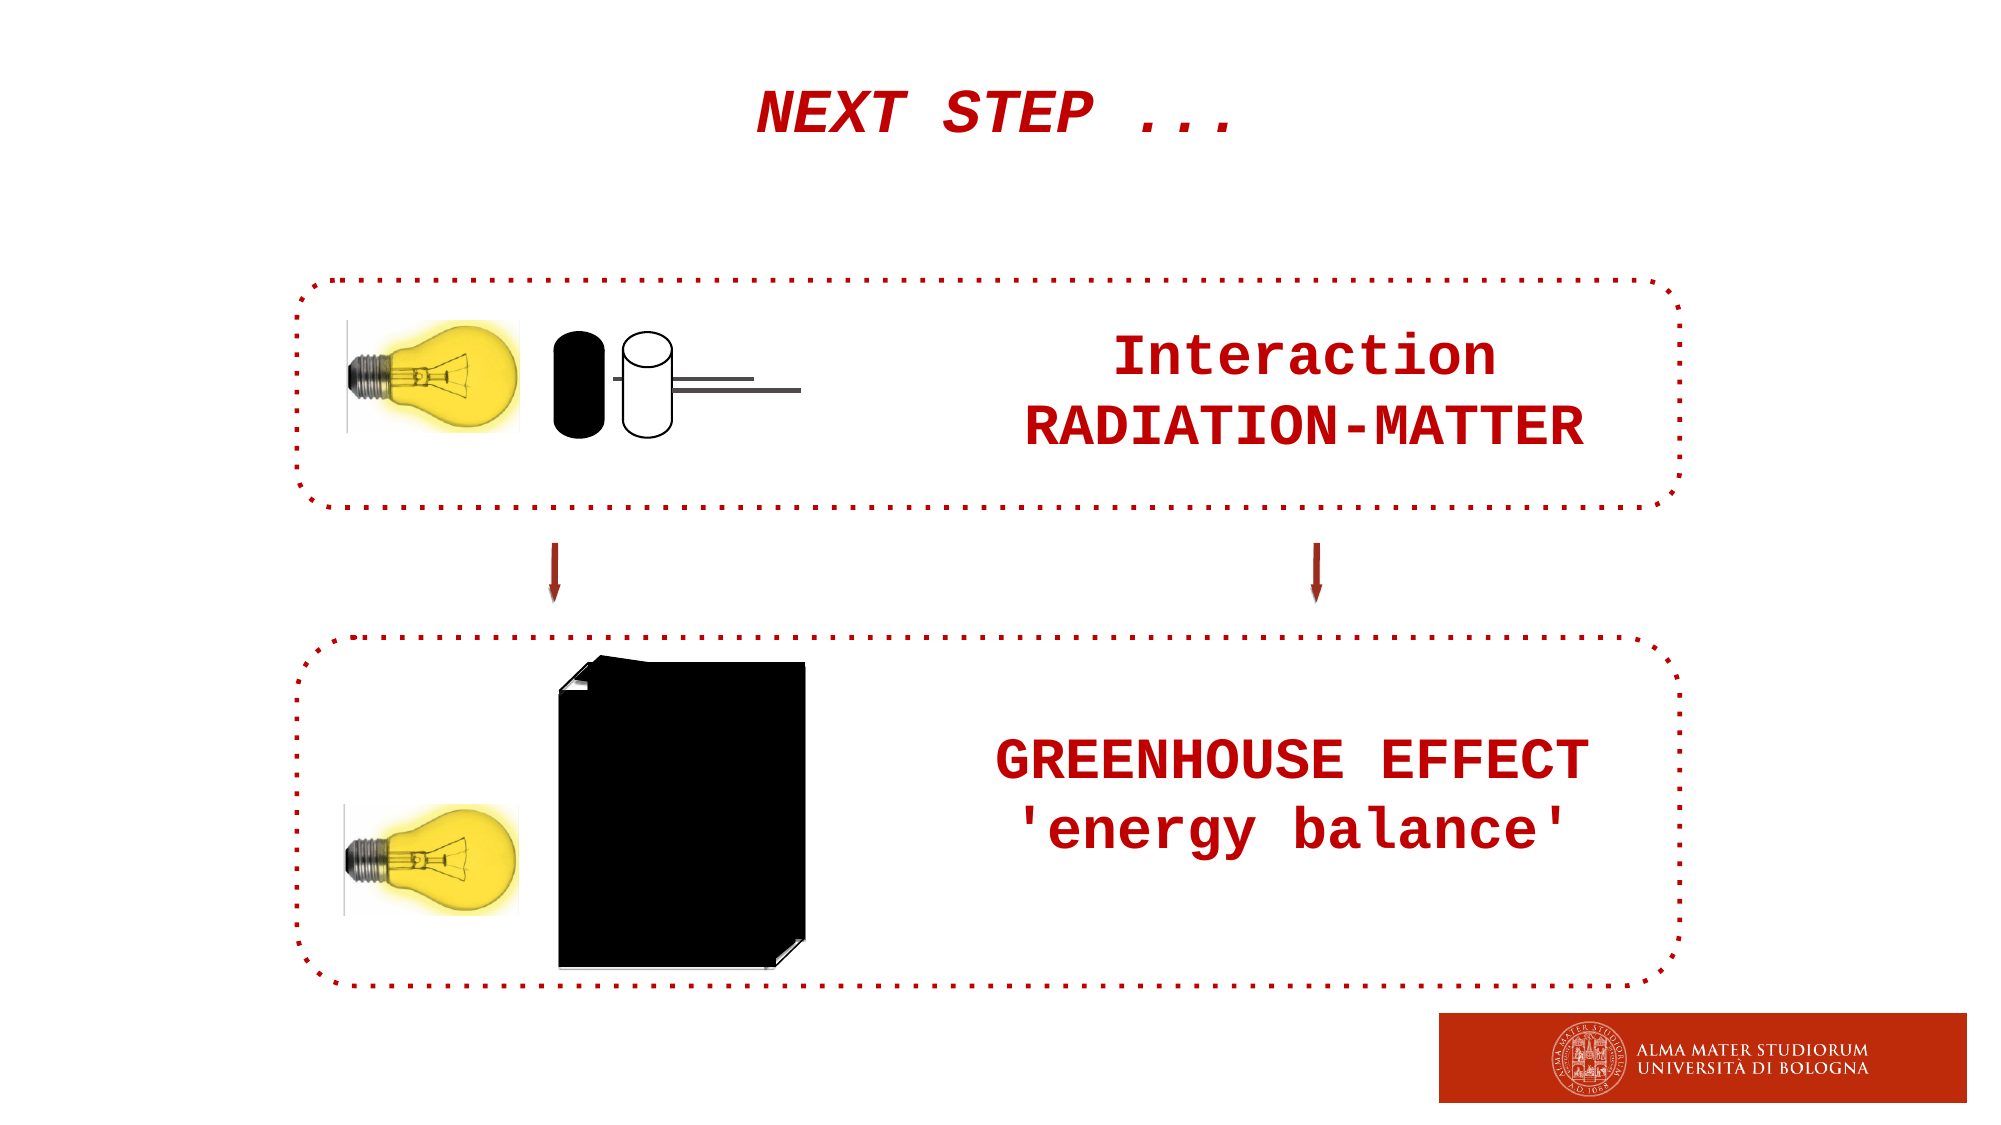

NEXT STEP ...
Interaction
RADIATION-MATTER
GREENHOUSE EFFECT
'energy balance'